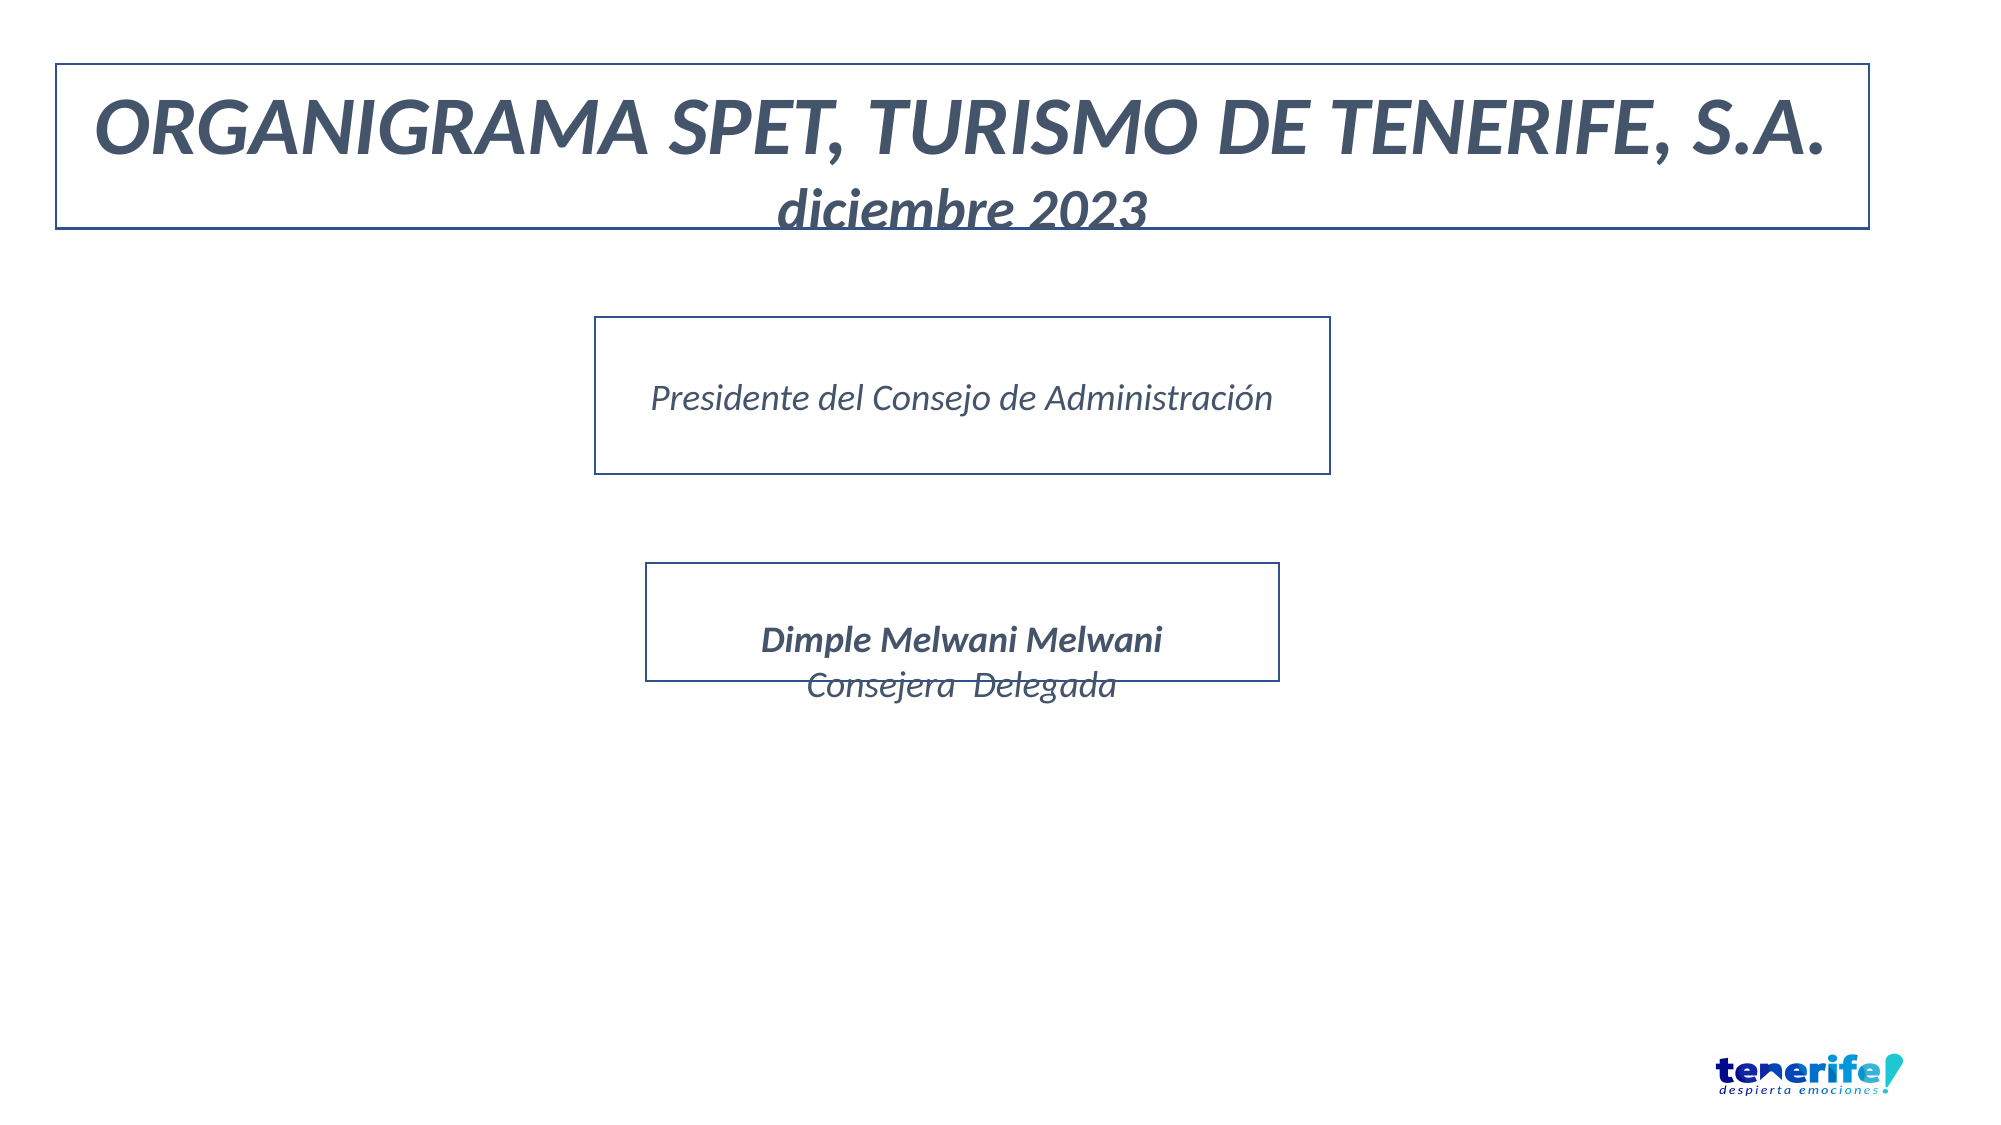

ORGANIGRAMA SPET, TURISMO DE TENERIFE, S.A.
diciembre 2023
Presidente del Consejo de Administración
Dimple Melwani Melwani
Consejera Delegada